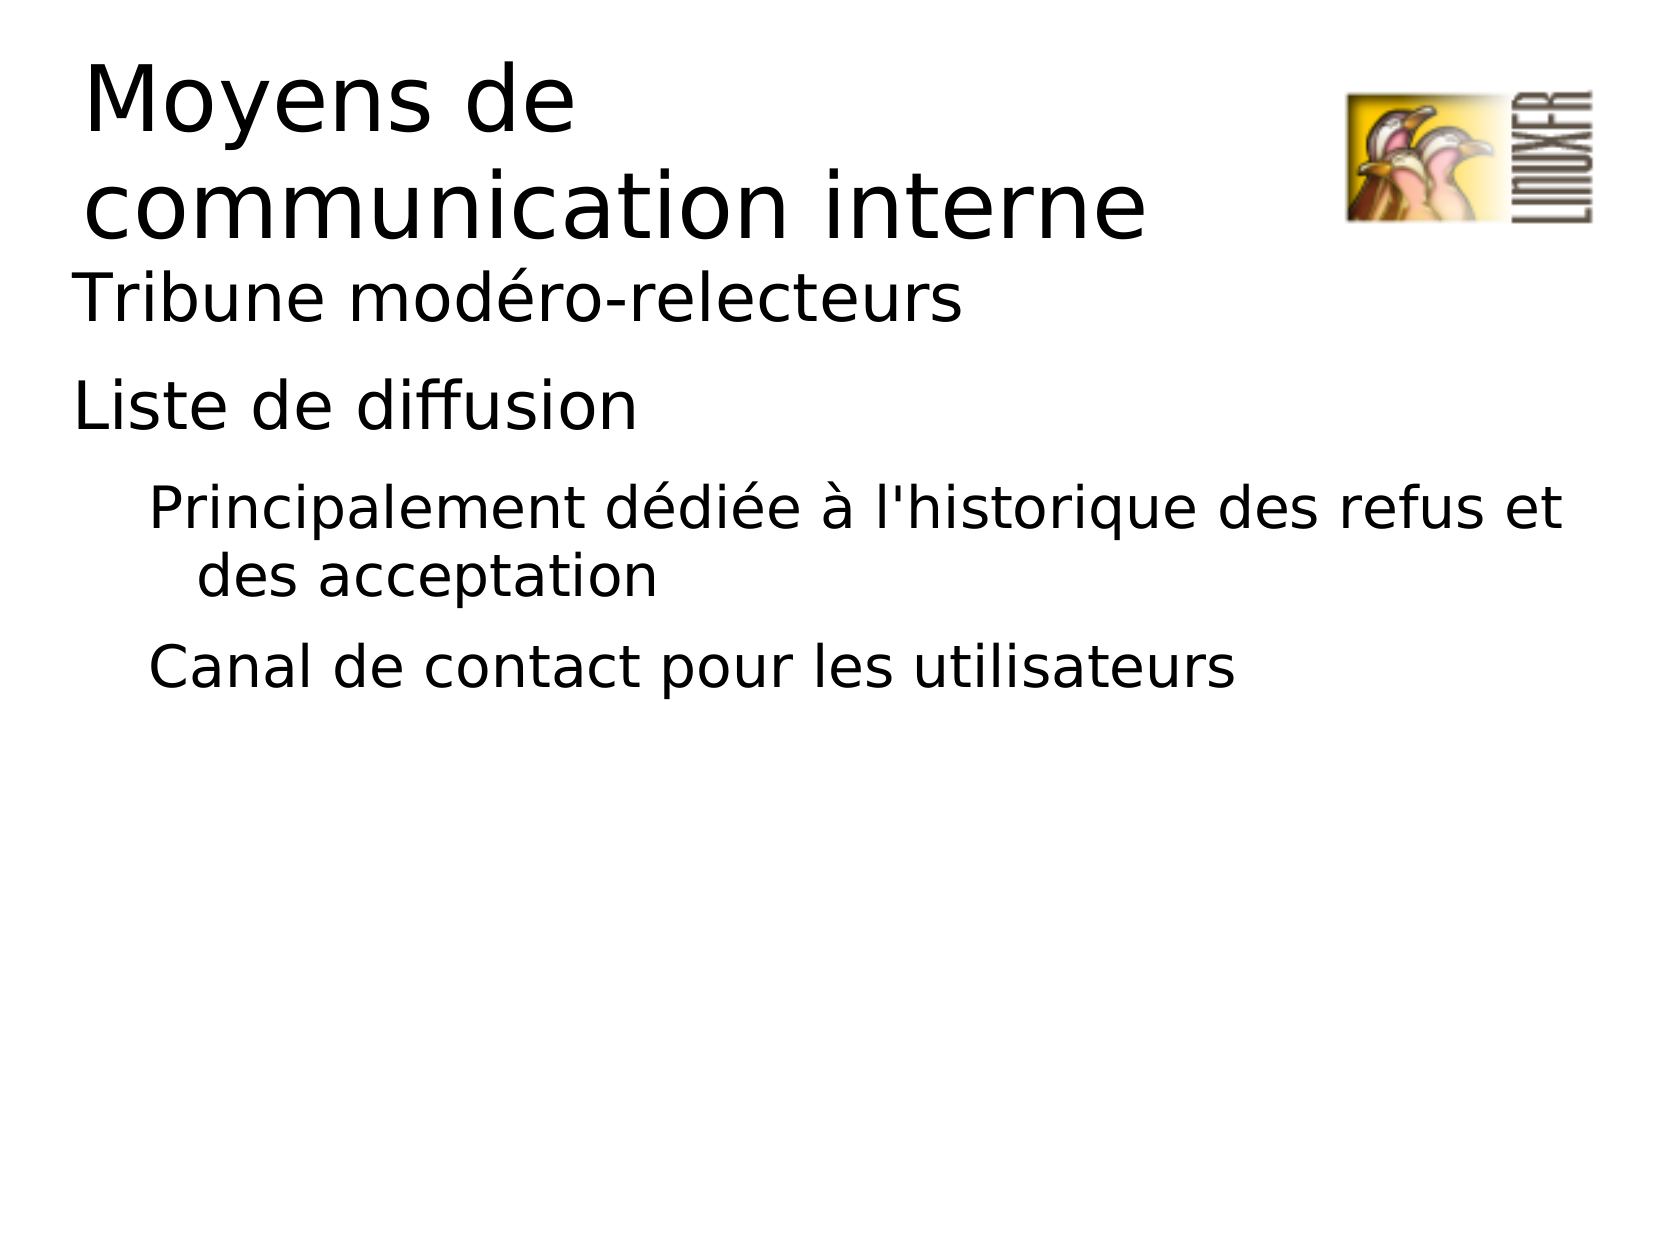

# Moyens de communication interne
Tribune modéro-relecteurs
Liste de diffusion
Principalement dédiée à l'historique des refus et des acceptation
Canal de contact pour les utilisateurs